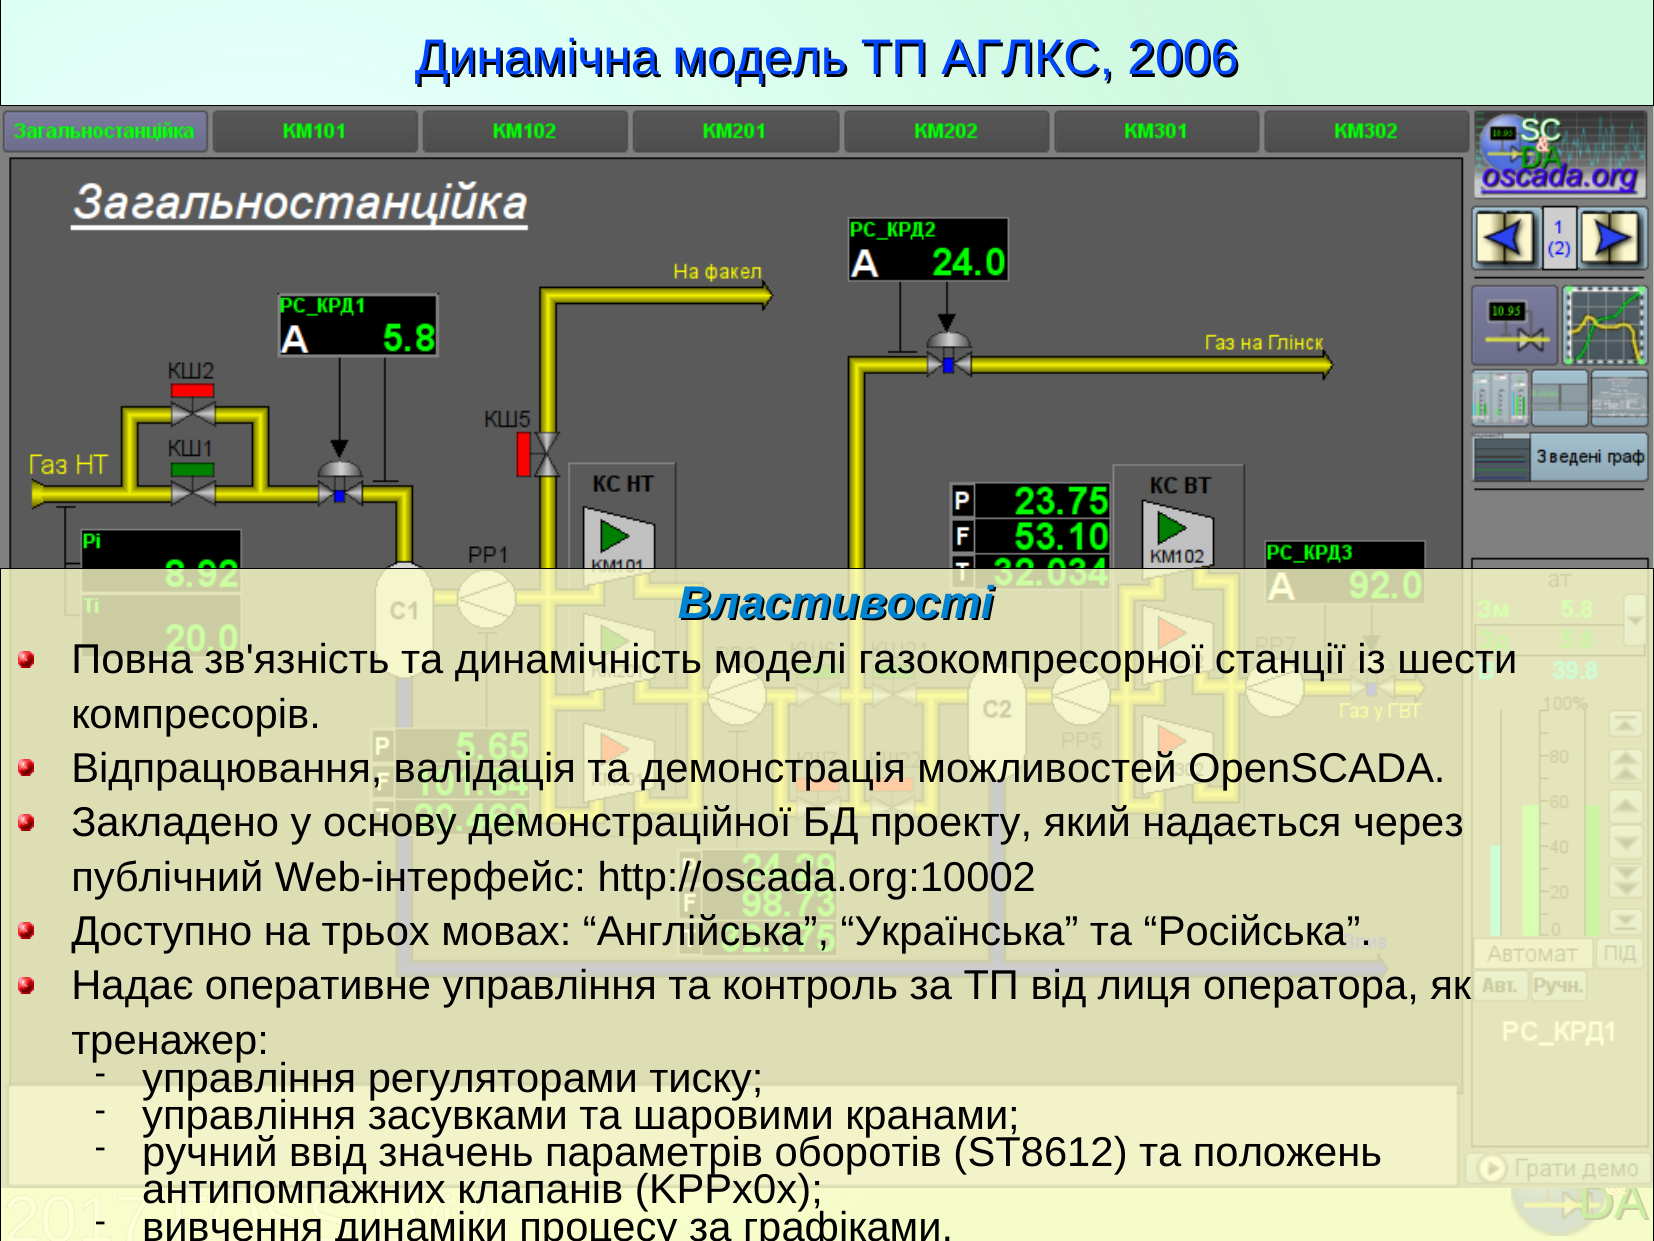

Динамічна модель ТП АГЛКС, 2006
# Властивості
Повна зв'язність та динамічність моделі газокомпресорної станції із шести компресорів.
Відпрацювання, валідація та демонстрація можливостей OpenSCADA.
Закладено у основу демонстраційної БД проекту, який надається через публічний Web-інтерфейс: http://oscada.org:10002
Доступно на трьох мовах: “Англійська”, “Українська” та “Російська”.
Надає оперативне управління та контроль за ТП від лиця оператора, як тренажер:
управління регуляторами тиску;
управління засувками та шаровими кранами;
ручний ввід значень параметрів оборотів (ST8612) та положень антипомпажних клапанів (KPPx0x);
вивчення динаміки процесу за графіками.